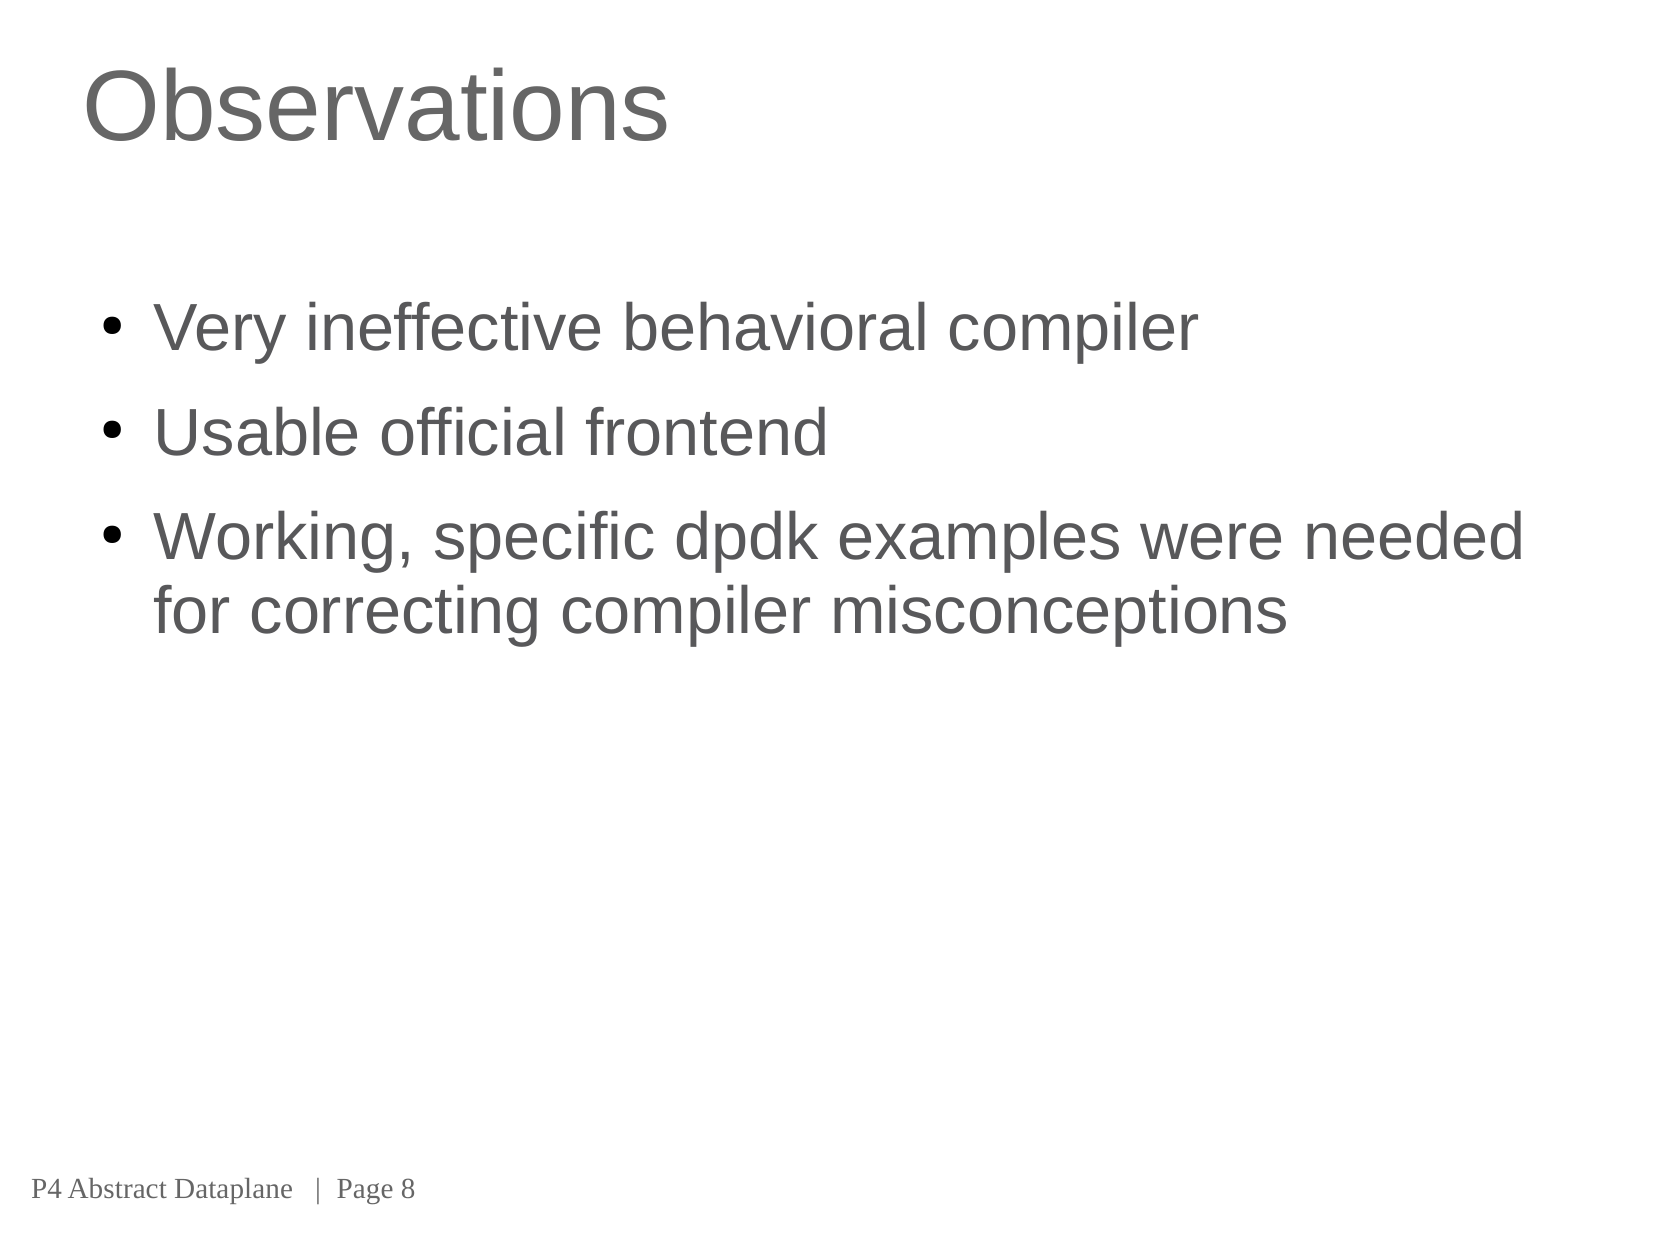

# Observations
Very ineffective behavioral compiler
Usable official frontend
Working, specific dpdk examples were needed for correcting compiler misconceptions
8
P4 Abstract Dataplane